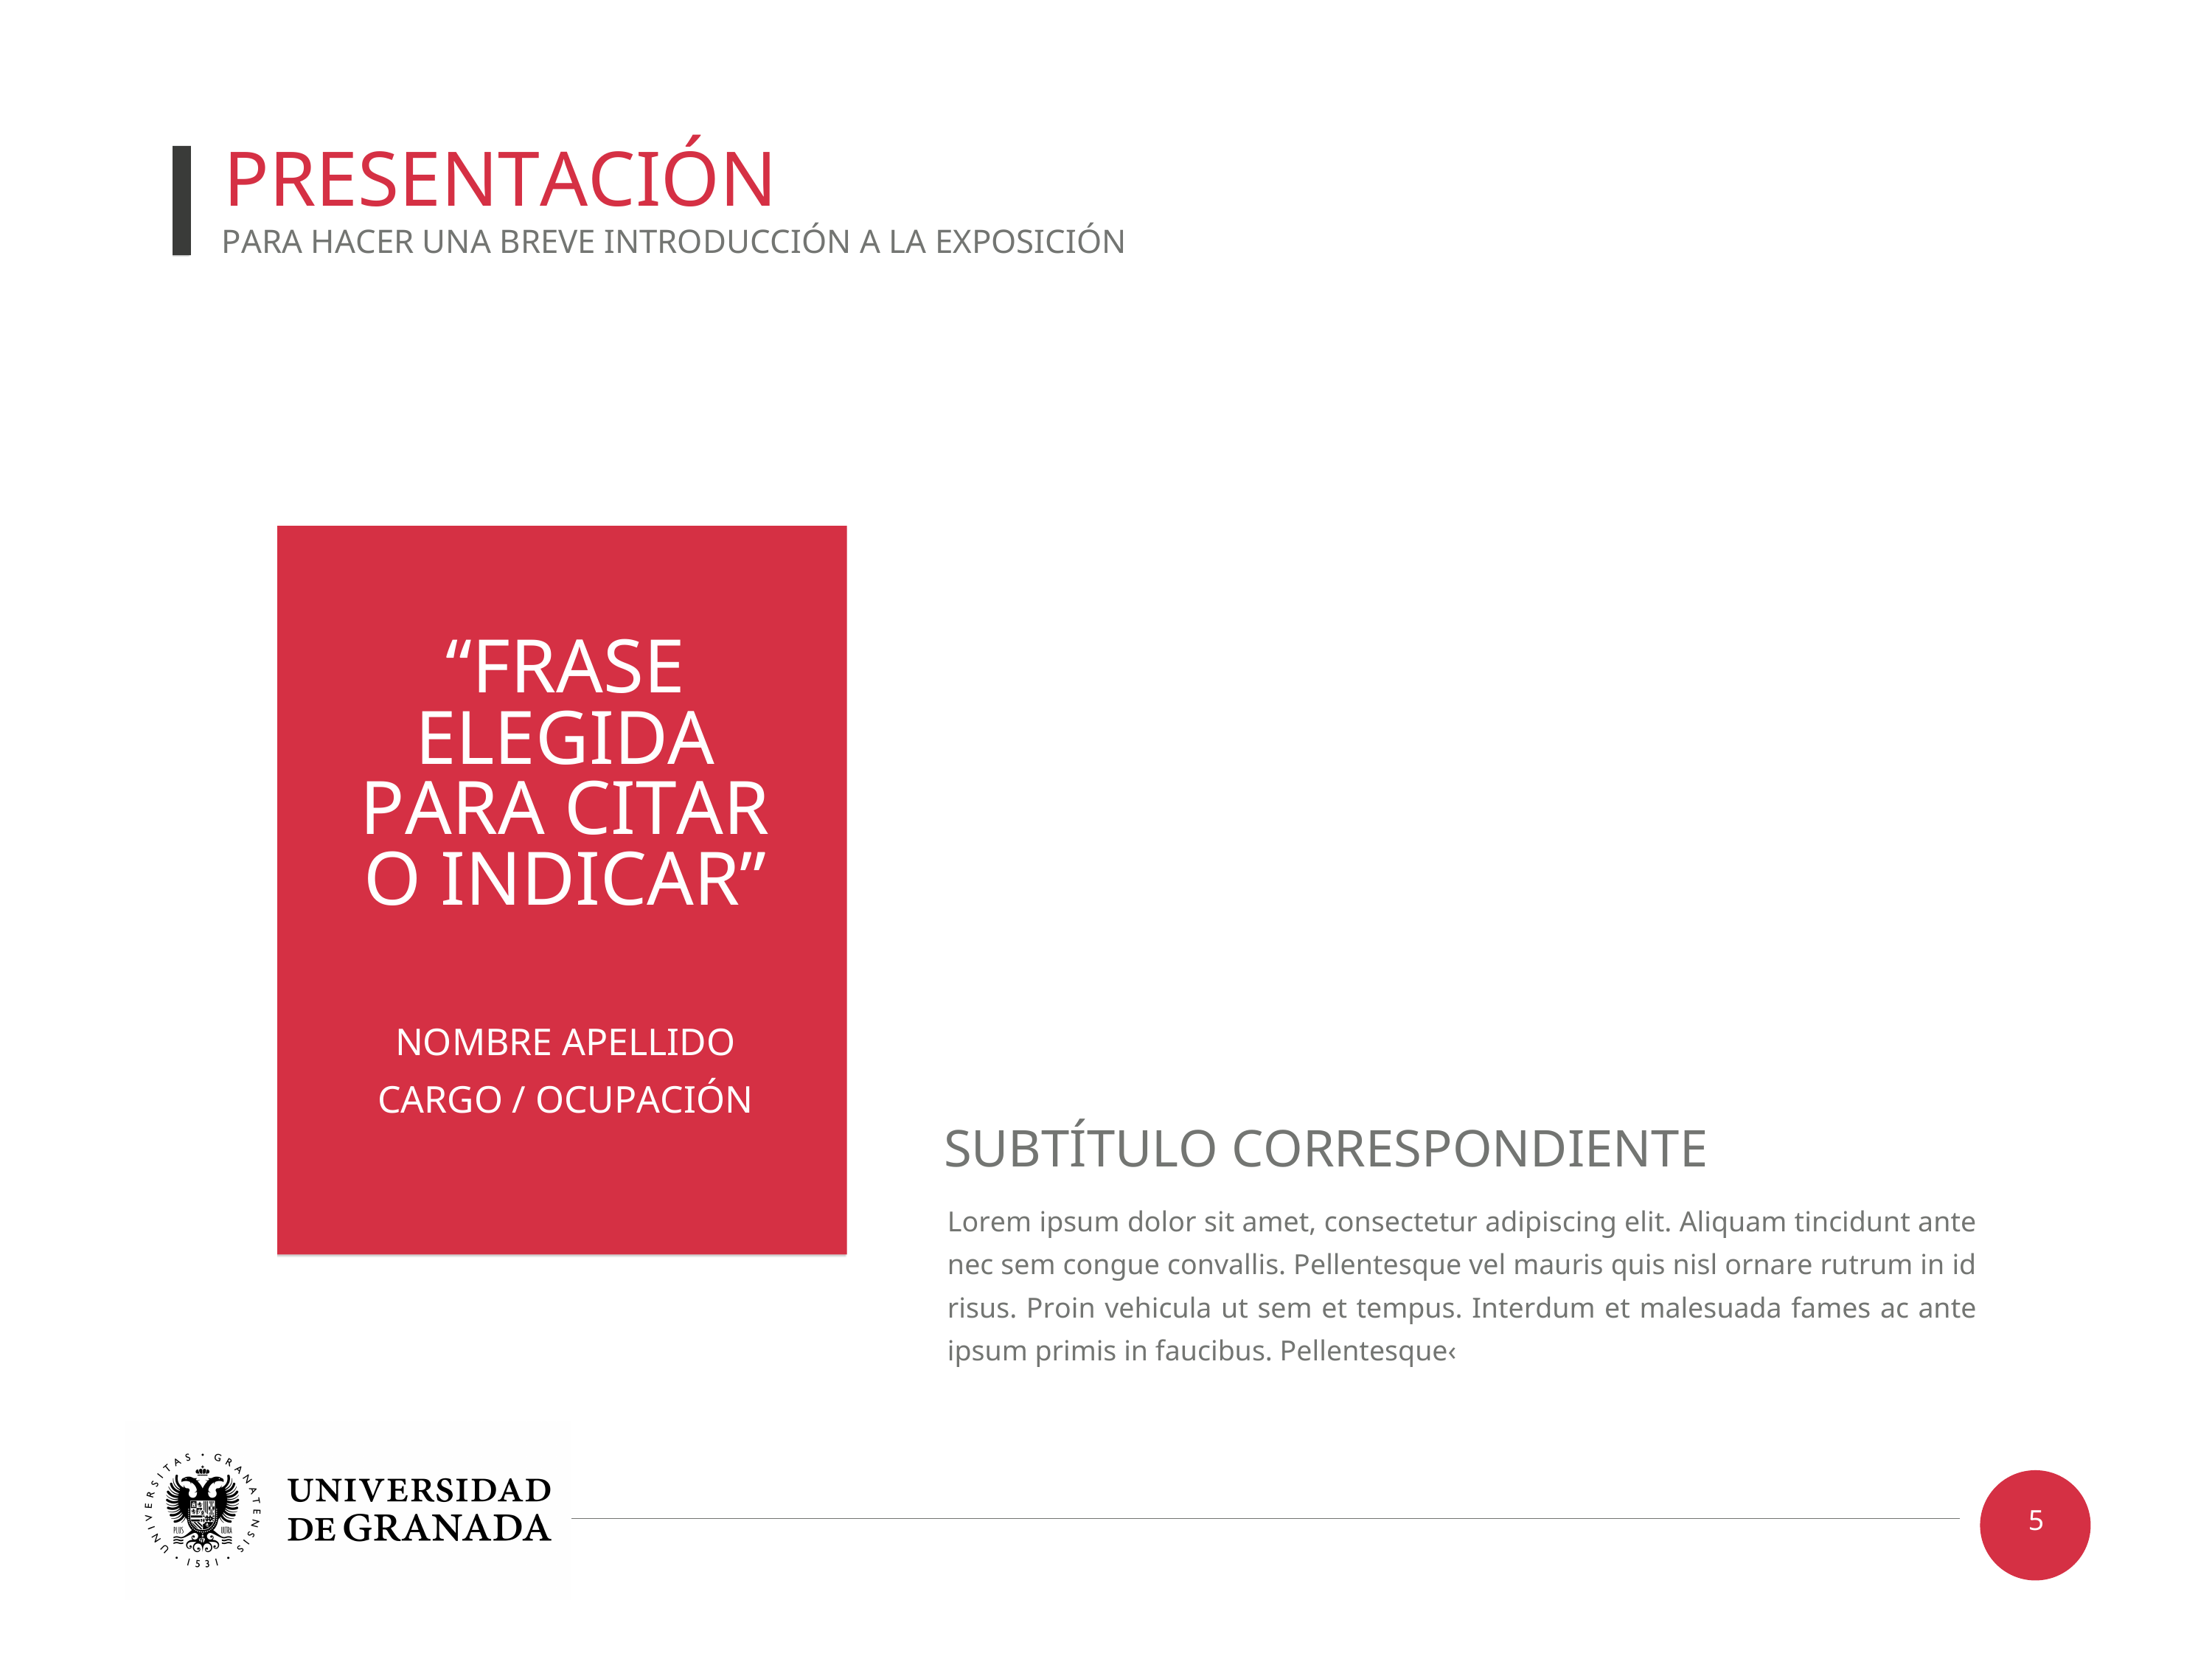

PRESENTACIÓN
PARA HACER UNA BREVE INTRODUCCIÓN A LA EXPOSICIÓN
#
“FRASE ELEGIDA PARA CITAR O INDICAR”
NOMBRE APELLIDO
CARGO / OCUPACIÓN
SUBTÍTULO CORRESPONDIENTE
Lorem ipsum dolor sit amet, consectetur adipiscing elit. Aliquam tincidunt ante nec sem congue convallis. Pellentesque vel mauris quis nisl ornare rutrum in id risus. Proin vehicula ut sem et tempus. Interdum et malesuada fames ac ante ipsum primis in faucibus. Pellentesque‹